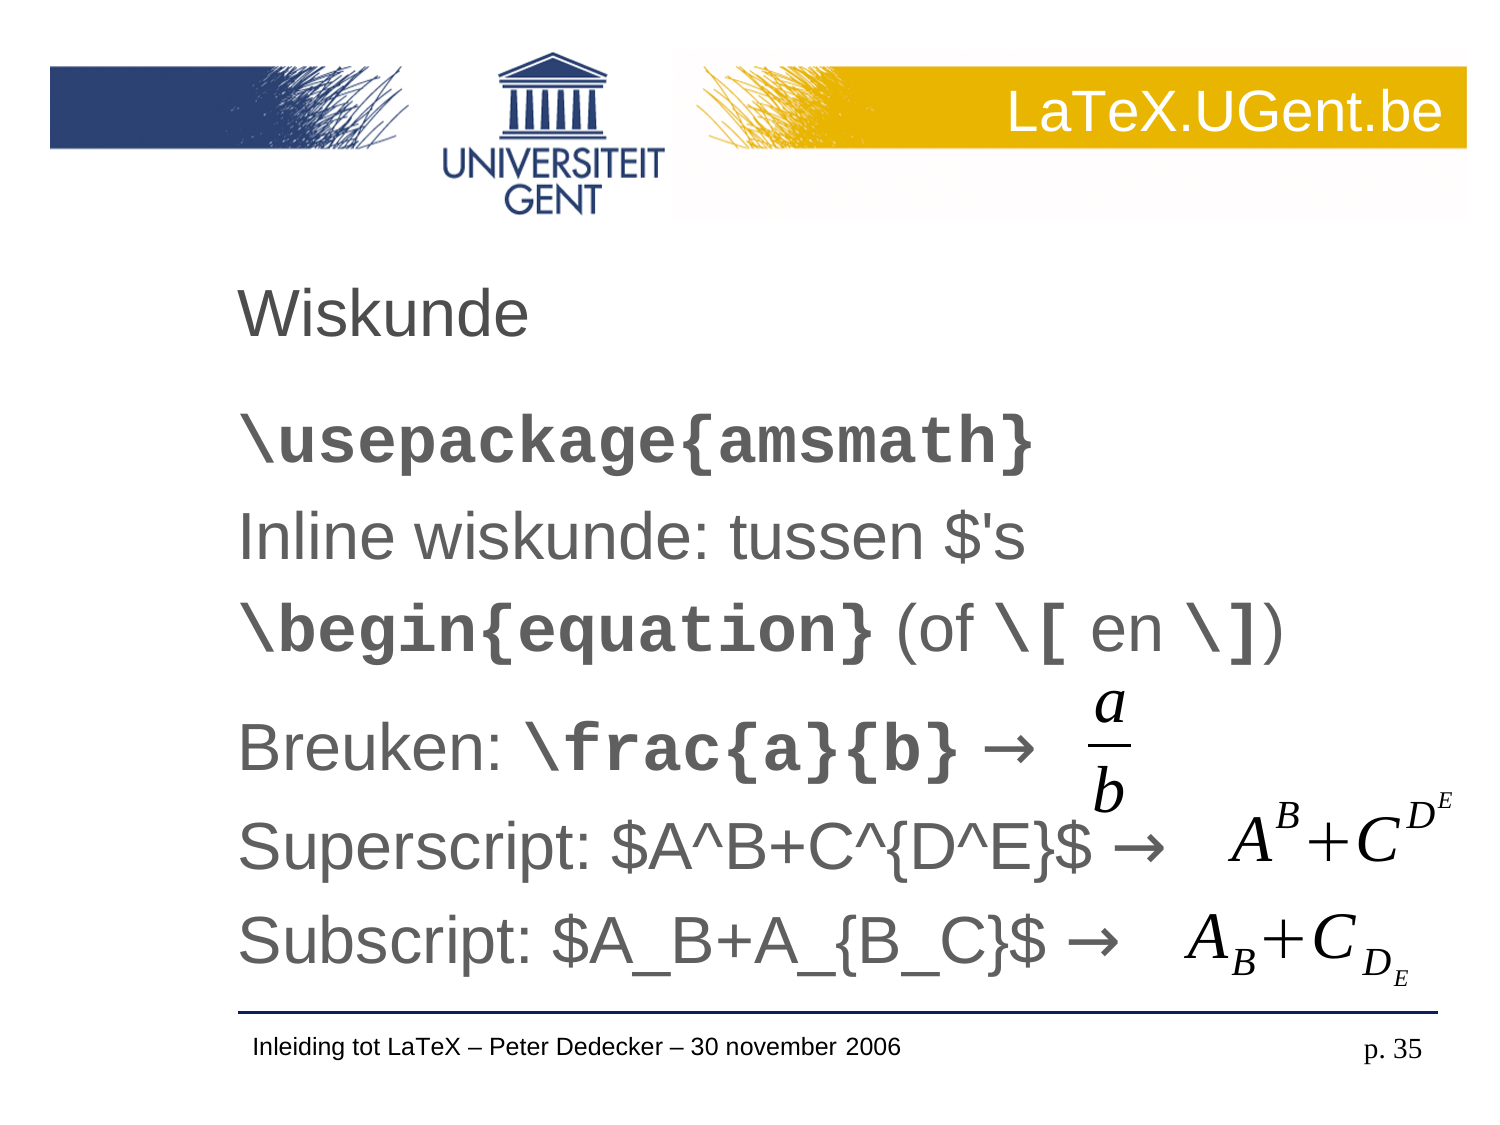

# Wiskunde
\usepackage{amsmath}
Inline wiskunde: tussen $'s
\begin{equation} (of \[ en \])
Breuken: \frac{a}{b} →
Superscript: $A^B+C^{D^E}$ →
Subscript: $A_B+A_{B_C}$ →
35